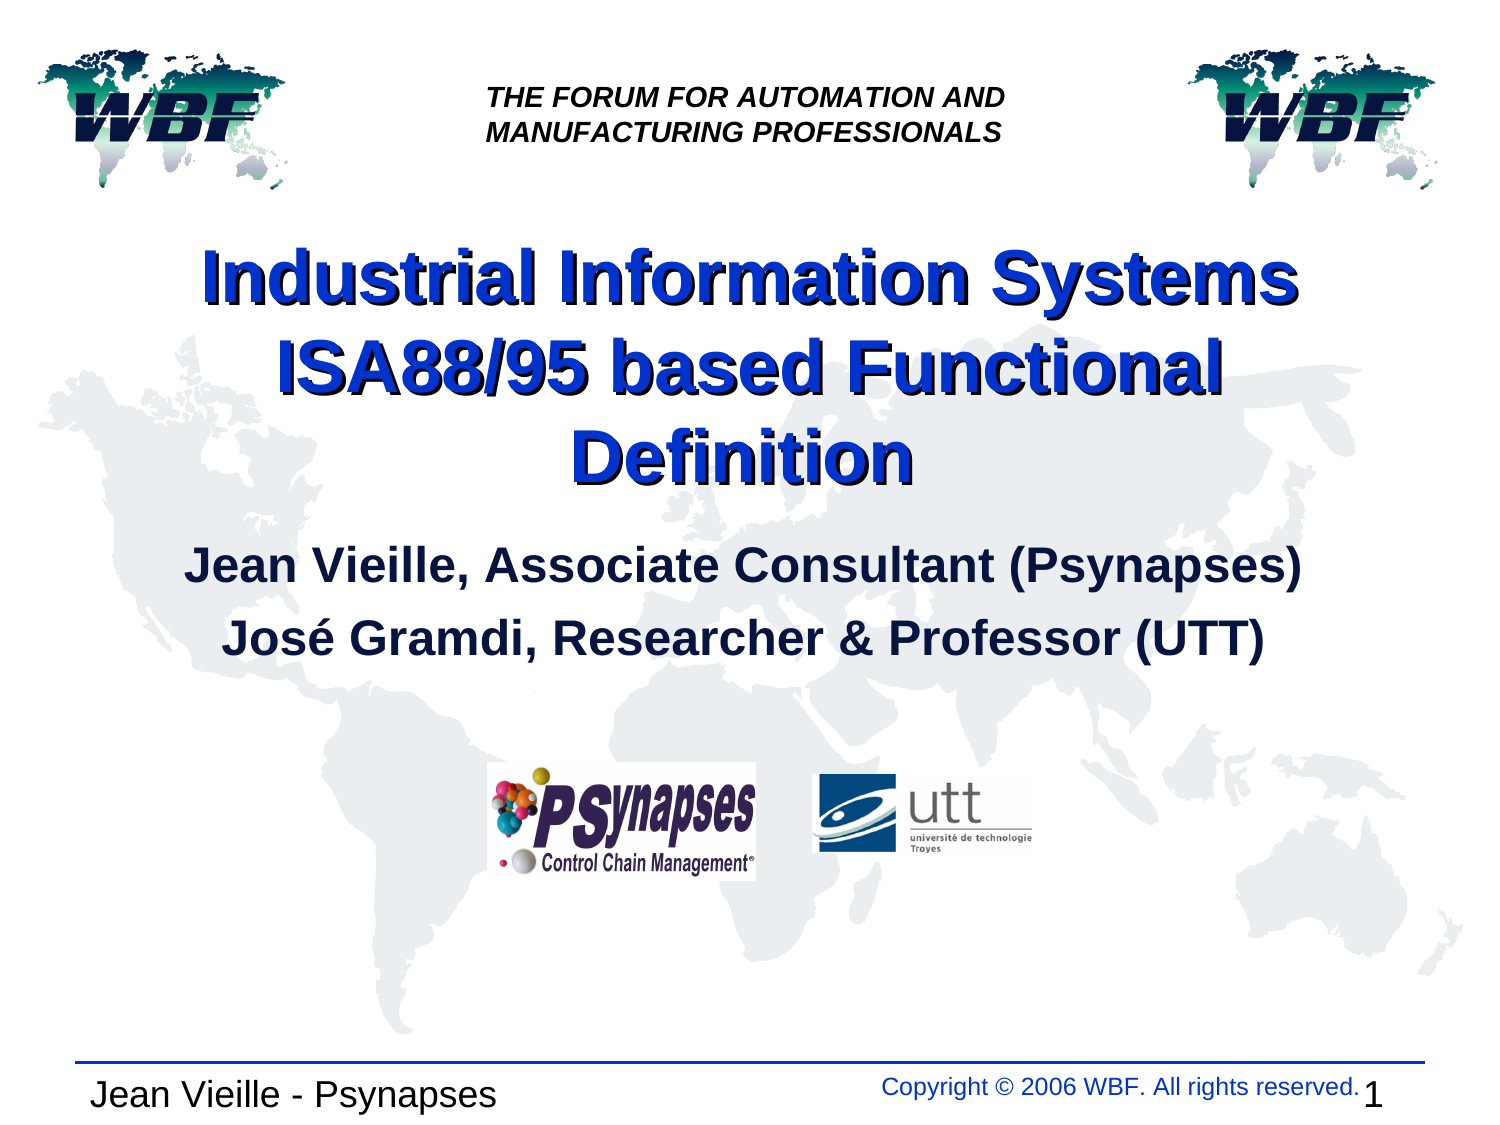

THE FORUM FOR AUTOMATION AND
MANUFACTURING PROFESSIONALS
# Industrial Information Systems ISA88/95 based Functional Definition
Jean Vieille, Associate Consultant (Psynapses)
José Gramdi, Researcher & Professor (UTT)
Jean Vieille - Psynapses
1